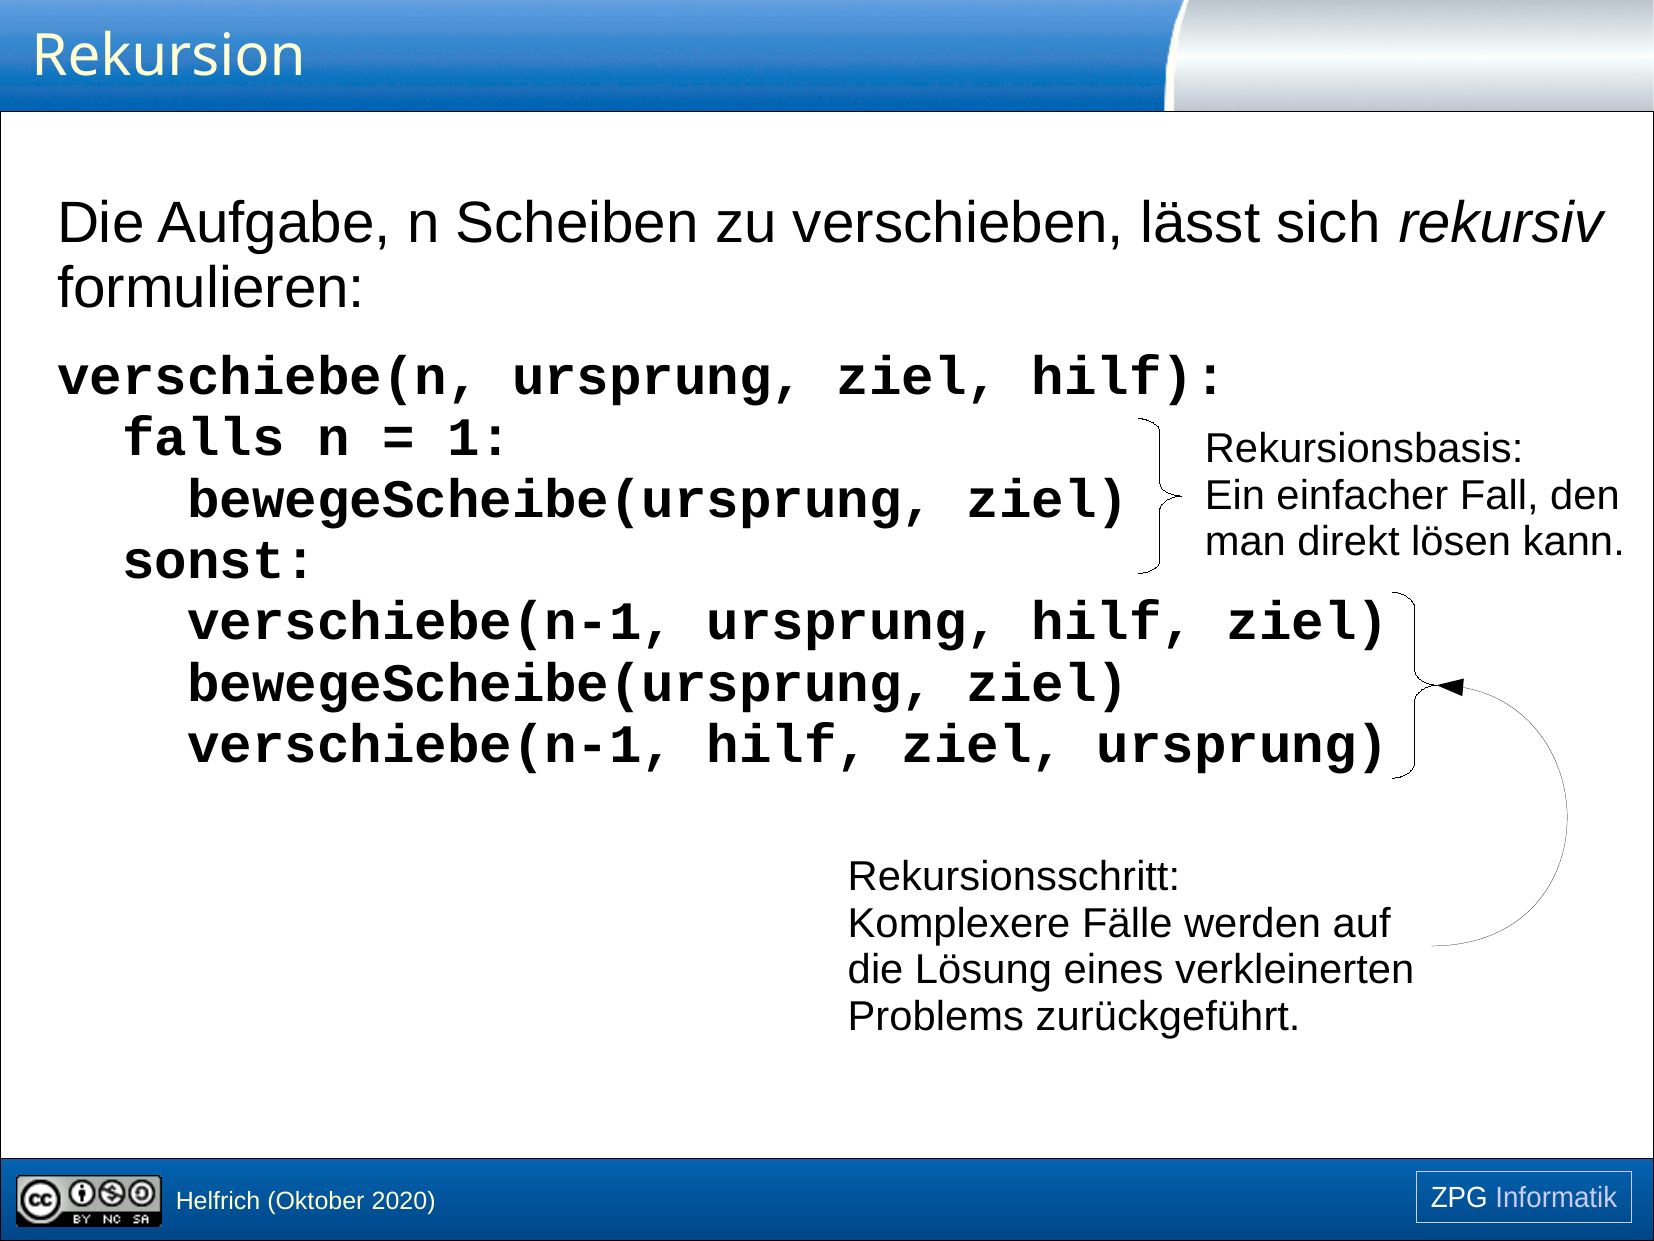

# Rekursion
Die Aufgabe, n Scheiben zu verschieben, lässt sich rekursiv formulieren:
verschiebe(n, ursprung, ziel, hilf):
 falls n = 1:
 bewegeScheibe(ursprung, ziel)
 sonst:
 verschiebe(n-1, ursprung, hilf, ziel)
 bewegeScheibe(ursprung, ziel)
 verschiebe(n-1, hilf, ziel, ursprung)
Rekursionsbasis:
Ein einfacher Fall, den man direkt lösen kann.
Rekursionsschritt:
Komplexere Fälle werden auf die Lösung eines verkleinerten Problems zurückgeführt.